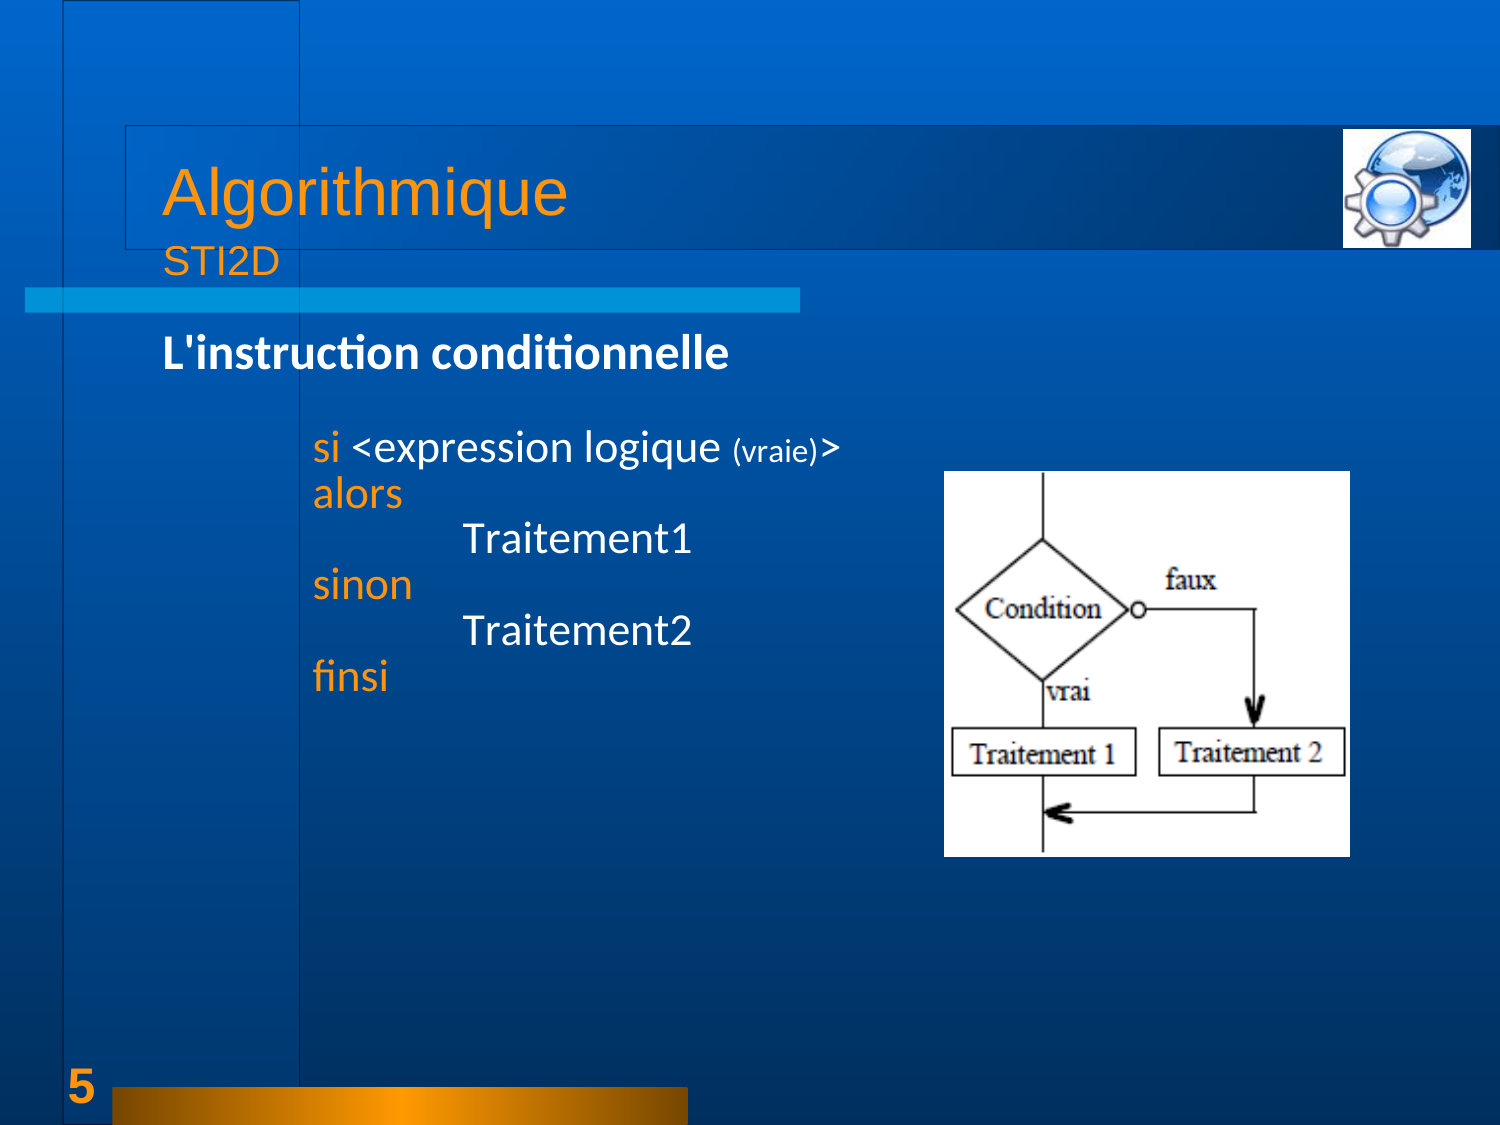

L'instruction conditionnelle
	si <expression logique (vraie)>
	alors
		Traitement1
	sinon
		Traitement2
	finsi